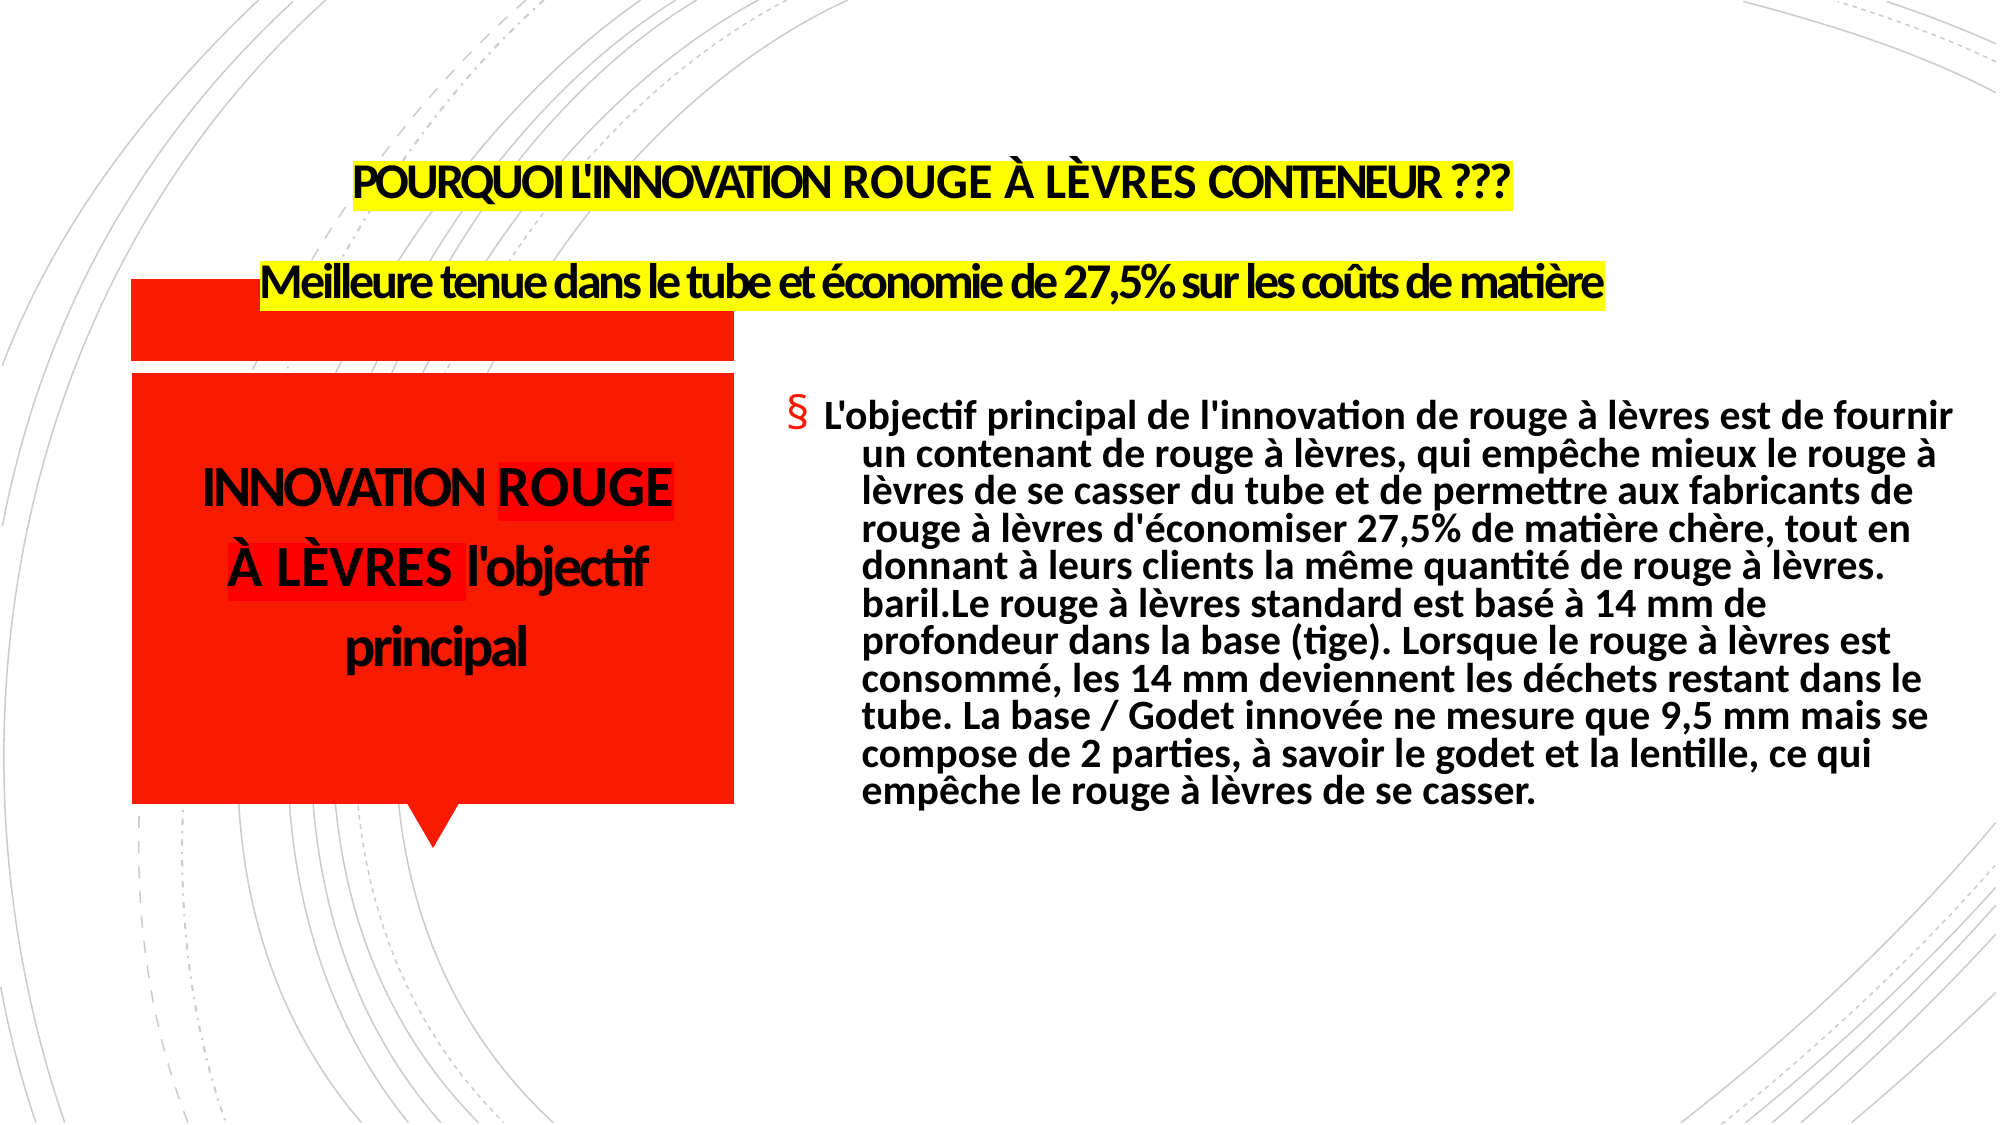

POURQUOI L'INNOVATION ROUGE À LÈVRES CONTENEUR ???
Meilleure tenue dans le tube et économie de 27,5% sur les coûts de matière
L'objectif principal de l'innovation de rouge à lèvres est de fournir un contenant de rouge à lèvres, qui empêche mieux le rouge à lèvres de se casser du tube et de permettre aux fabricants de rouge à lèvres d'économiser 27,5% de matière chère, tout en donnant à leurs clients la même quantité de rouge à lèvres. baril.Le rouge à lèvres standard est basé à 14 mm de profondeur dans la base (tige). Lorsque le rouge à lèvres est consommé, les 14 mm deviennent les déchets restant dans le tube. La base / Godet innovée ne mesure que 9,5 mm mais se compose de 2 parties, à savoir le godet et la lentille, ce qui empêche le rouge à lèvres de se casser.
# INNOVATION ROUGE À LÈVRES l'objectif principal